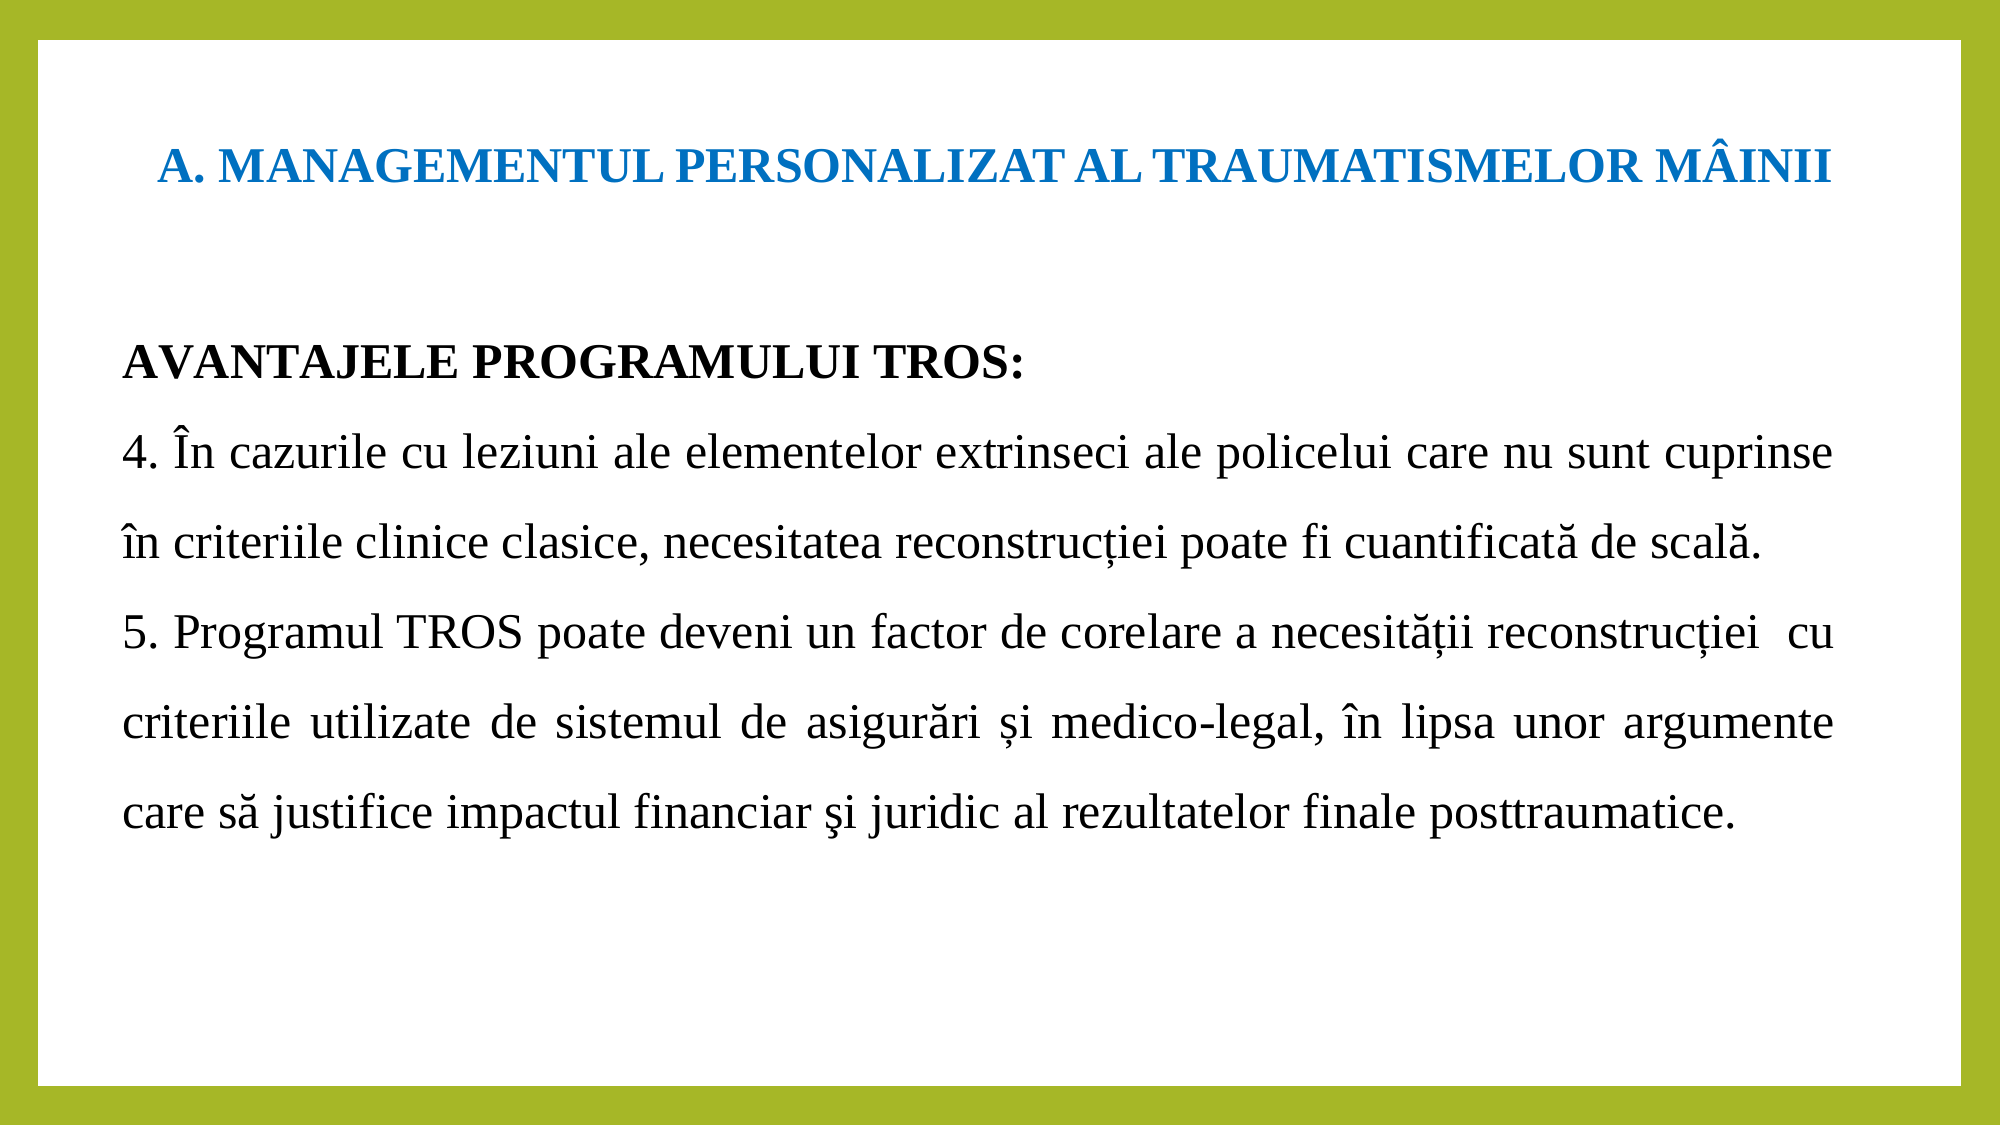

# A. MANAGEMENTUL PERSONALIZAT AL TRAUMATISMELOR MÂINII
AVANTAJELE PROGRAMULUI TROS:
4. În cazurile cu leziuni ale elementelor extrinseci ale policelui care nu sunt cuprinse în criteriile clinice clasice, necesitatea reconstrucției poate fi cuantificată de scală.
5. Programul TROS poate deveni un factor de corelare a necesității reconstrucției cu criteriile utilizate de sistemul de asigurări și medico-legal, în lipsa unor argumente care să justifice impactul financiar şi juridic al rezultatelor finale posttraumatice.